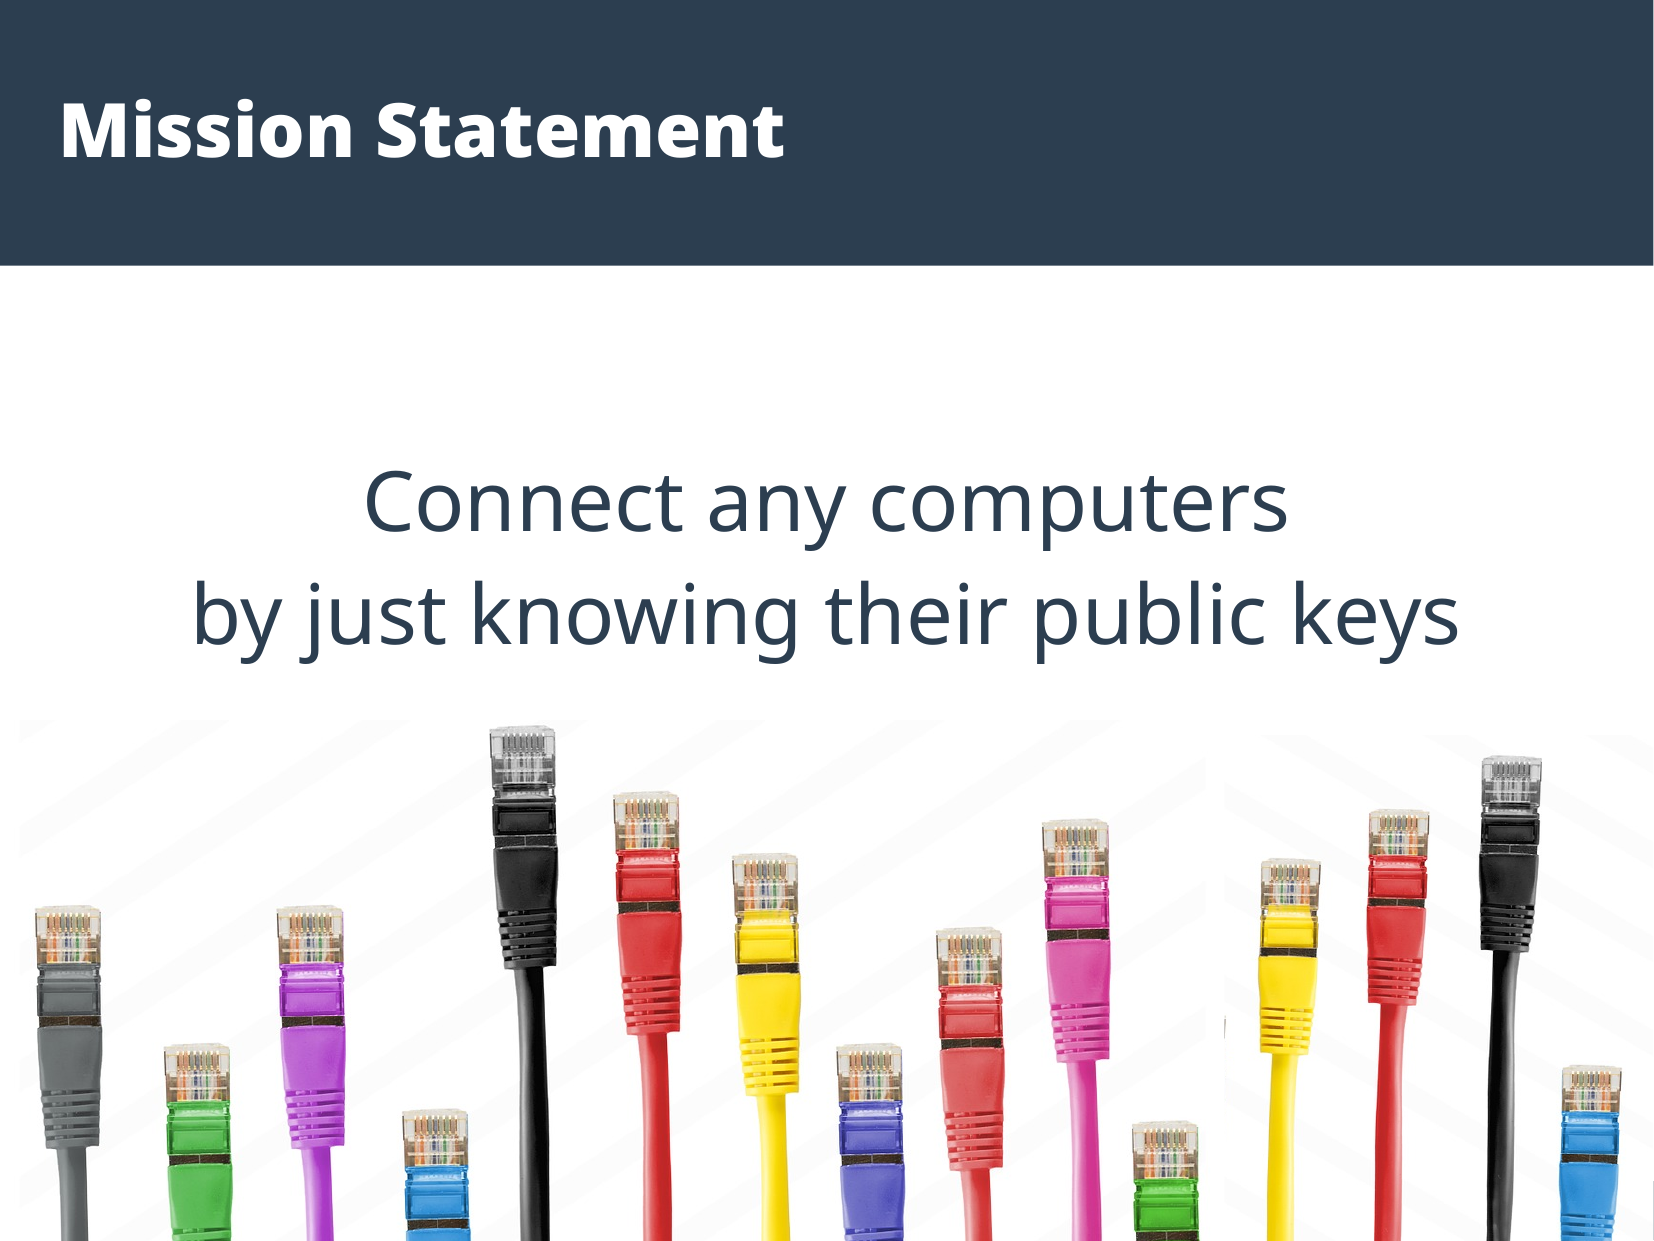

# Mission Statement
Connect any computers
by just knowing their public keys
2